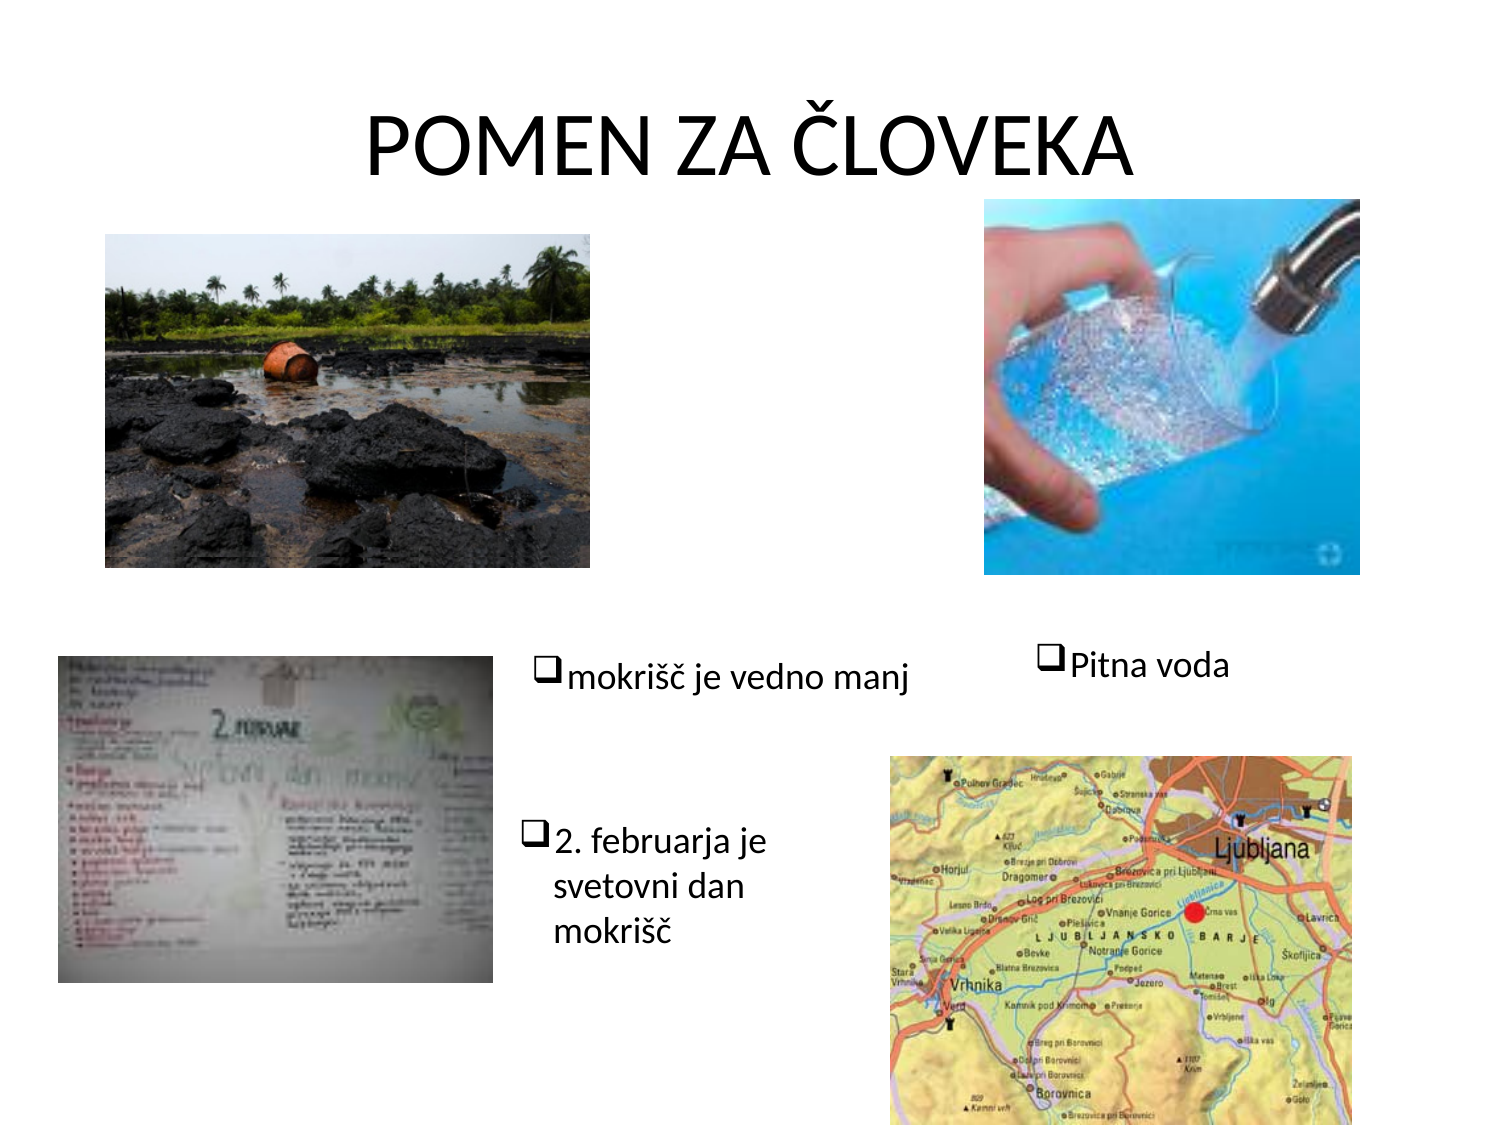

# POMEN ZA ČLOVEKA
Pitna voda
mokrišč je vedno manj
2. februarja je
 svetovni dan
 mokrišč